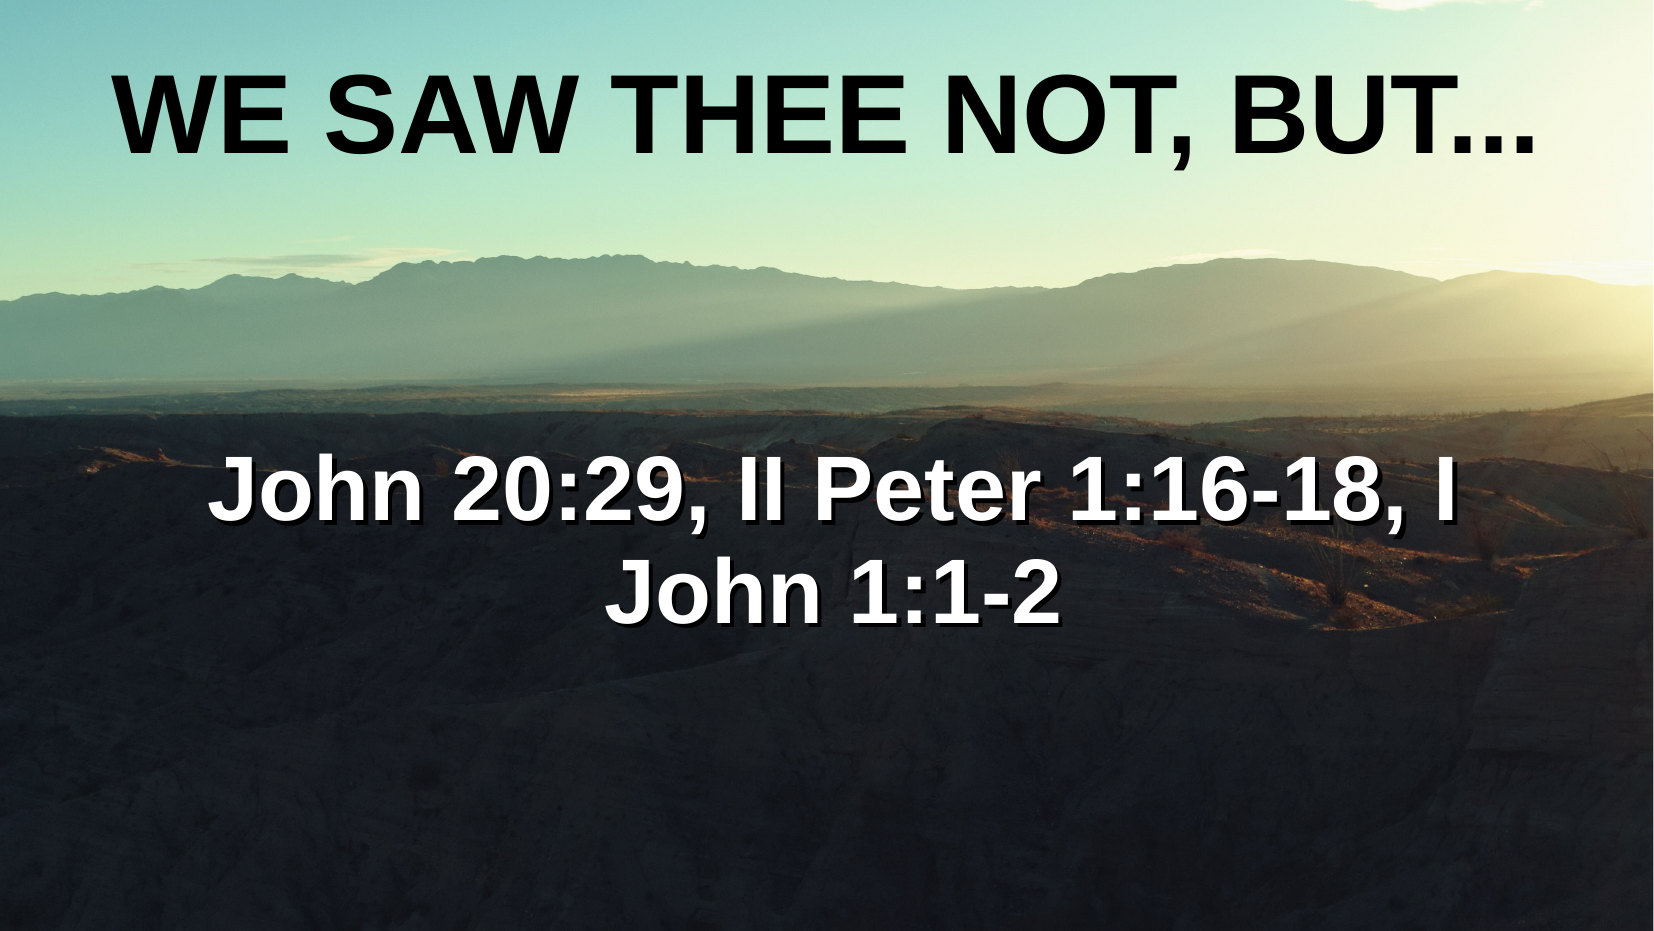

# WE SAW THEE NOT, BUT...
John 20:29, II Peter 1:16-18, I John 1:1-2